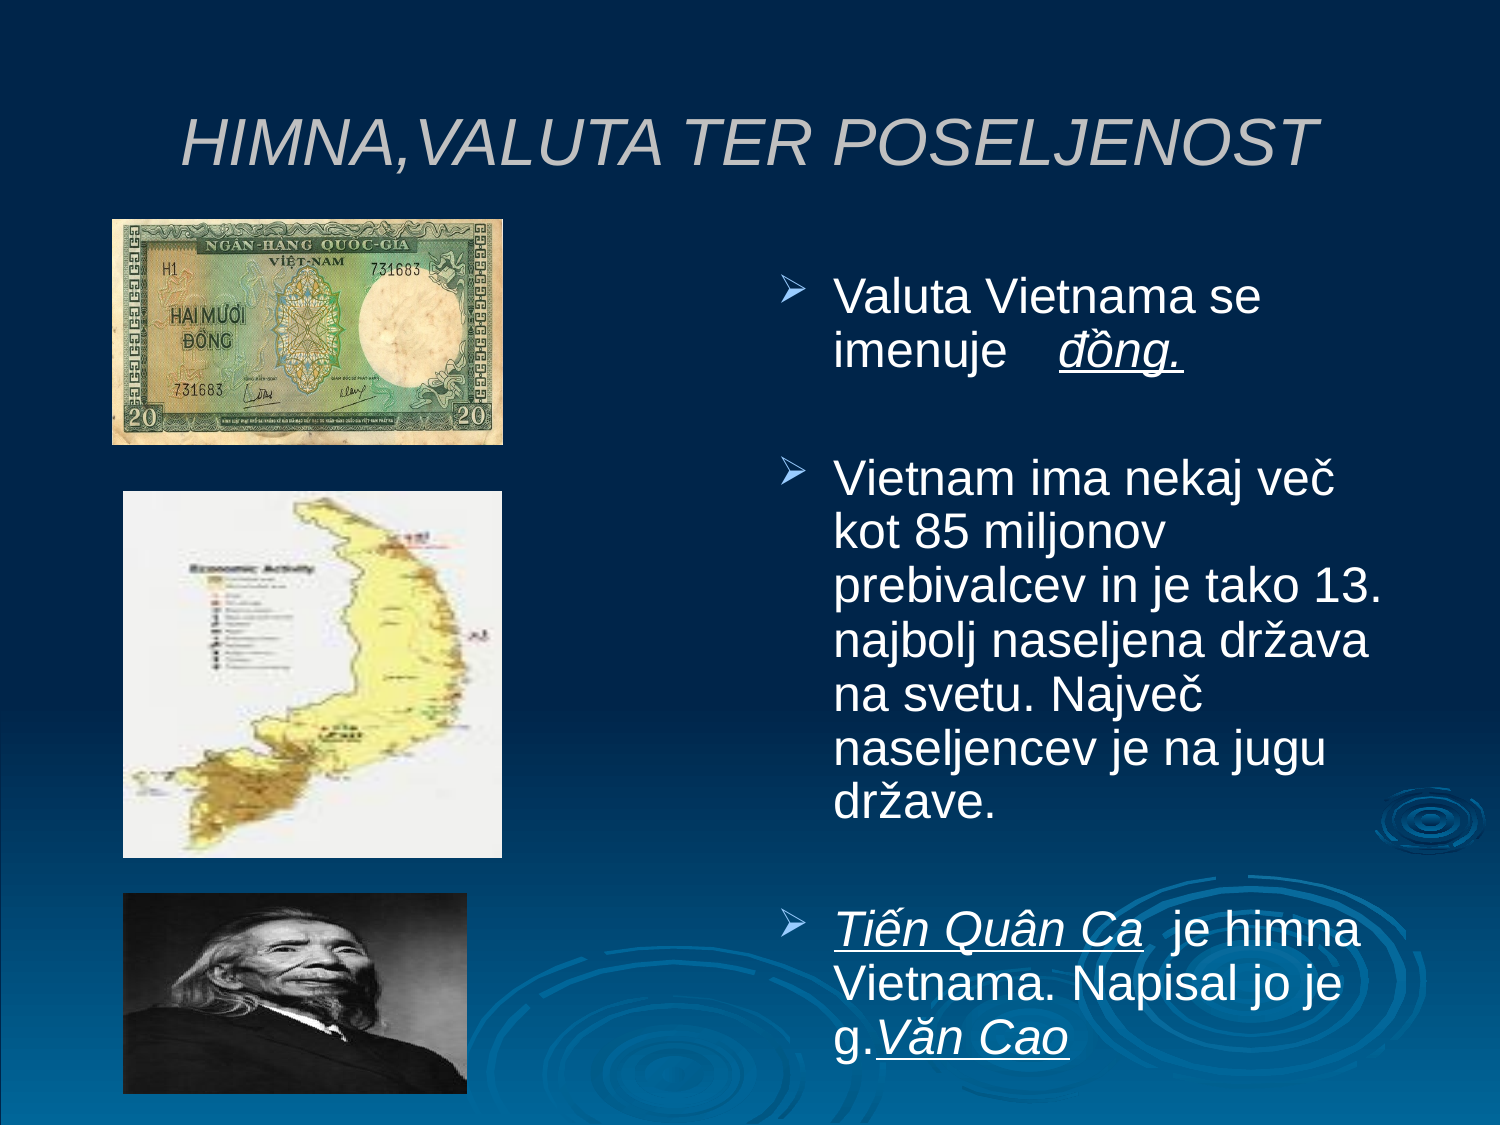

# HIMNA,VALUTA TER POSELJENOST
Valuta Vietnama se imenuje 	đồng.
Vietnam ima nekaj več kot 85 miljonov prebivalcev in je tako 13. najbolj naseljena država na svetu. Največ naseljencev je na jugu države.
Tiến Quân Ca je himna Vietnama. Napisal jo je g.Văn Cao